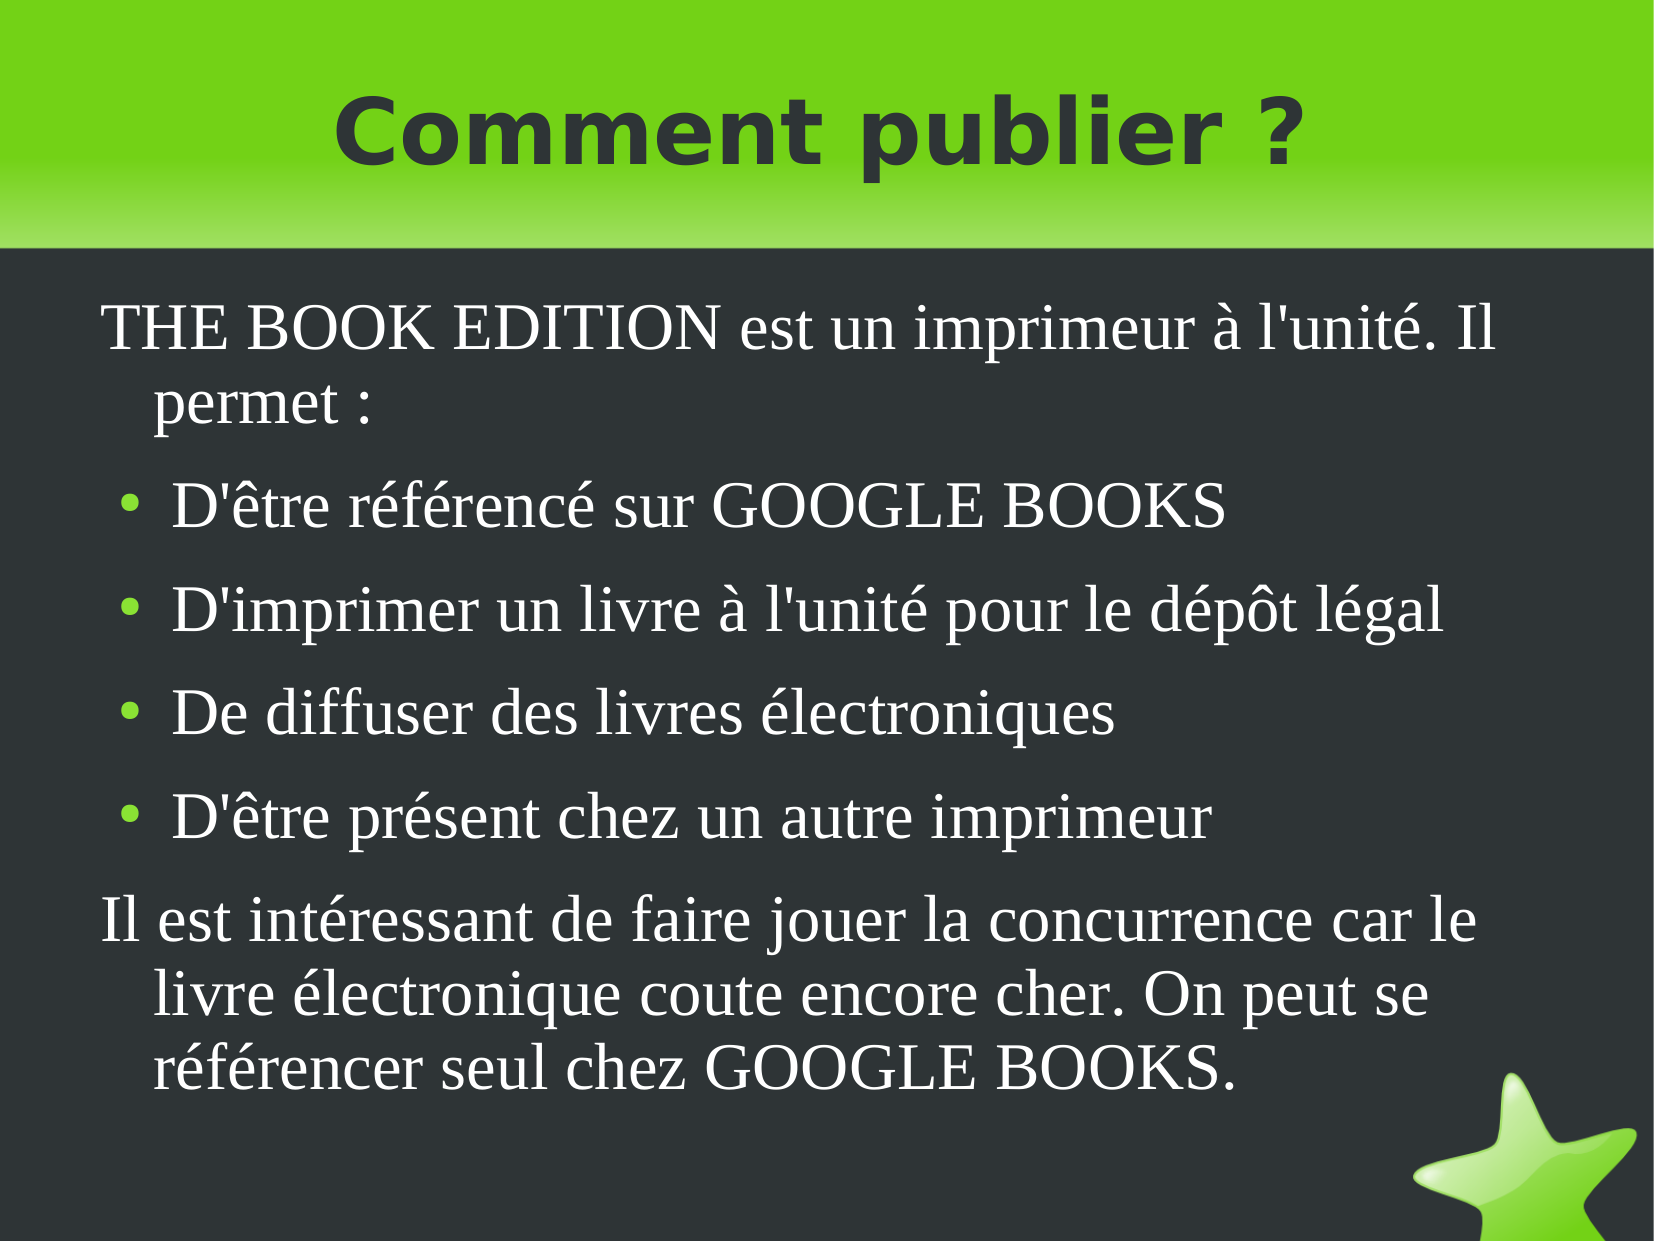

# Comment publier ?
THE BOOK EDITION est un imprimeur à l'unité. Il permet :
D'être référencé sur GOOGLE BOOKS
D'imprimer un livre à l'unité pour le dépôt légal
De diffuser des livres électroniques
D'être présent chez un autre imprimeur
Il est intéressant de faire jouer la concurrence car le livre électronique coute encore cher. On peut se référencer seul chez GOOGLE BOOKS.